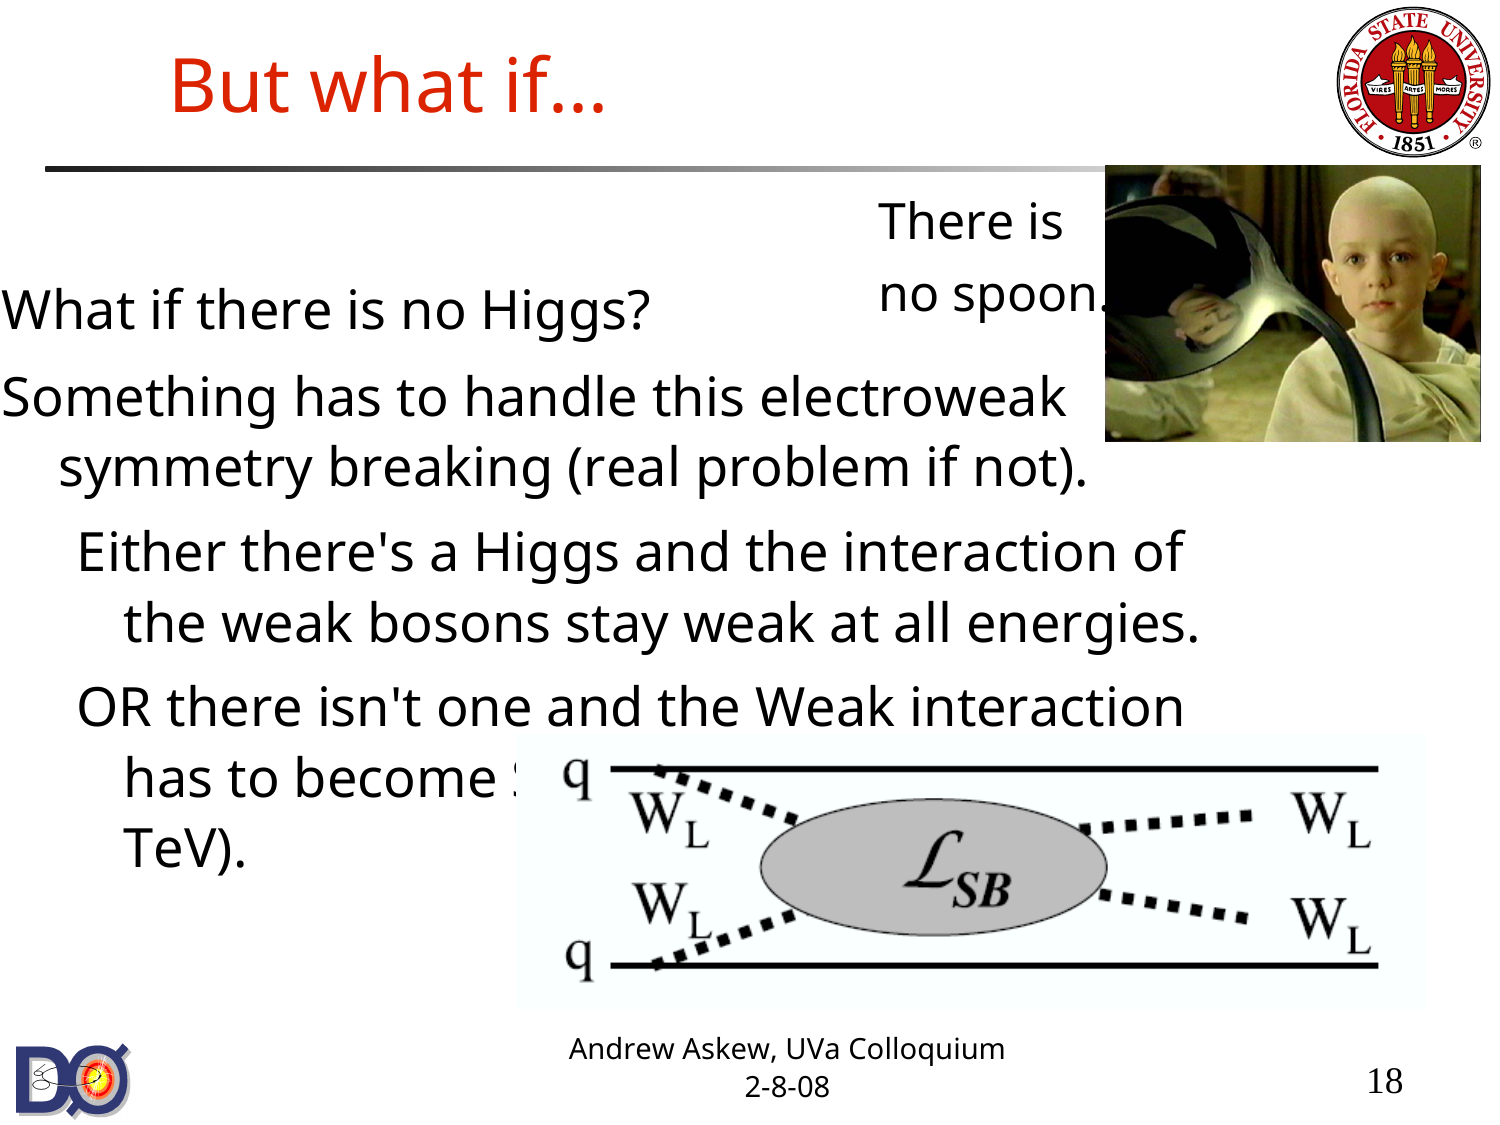

# But what if...
There is no spoon.
What if there is no Higgs?
Something has to handle this electroweak symmetry breaking (real problem if not).
Either there's a Higgs and the interaction of the weak bosons stay weak at all energies.
OR there isn't one and the Weak interaction has to become STRONG at high energies (~1 TeV).